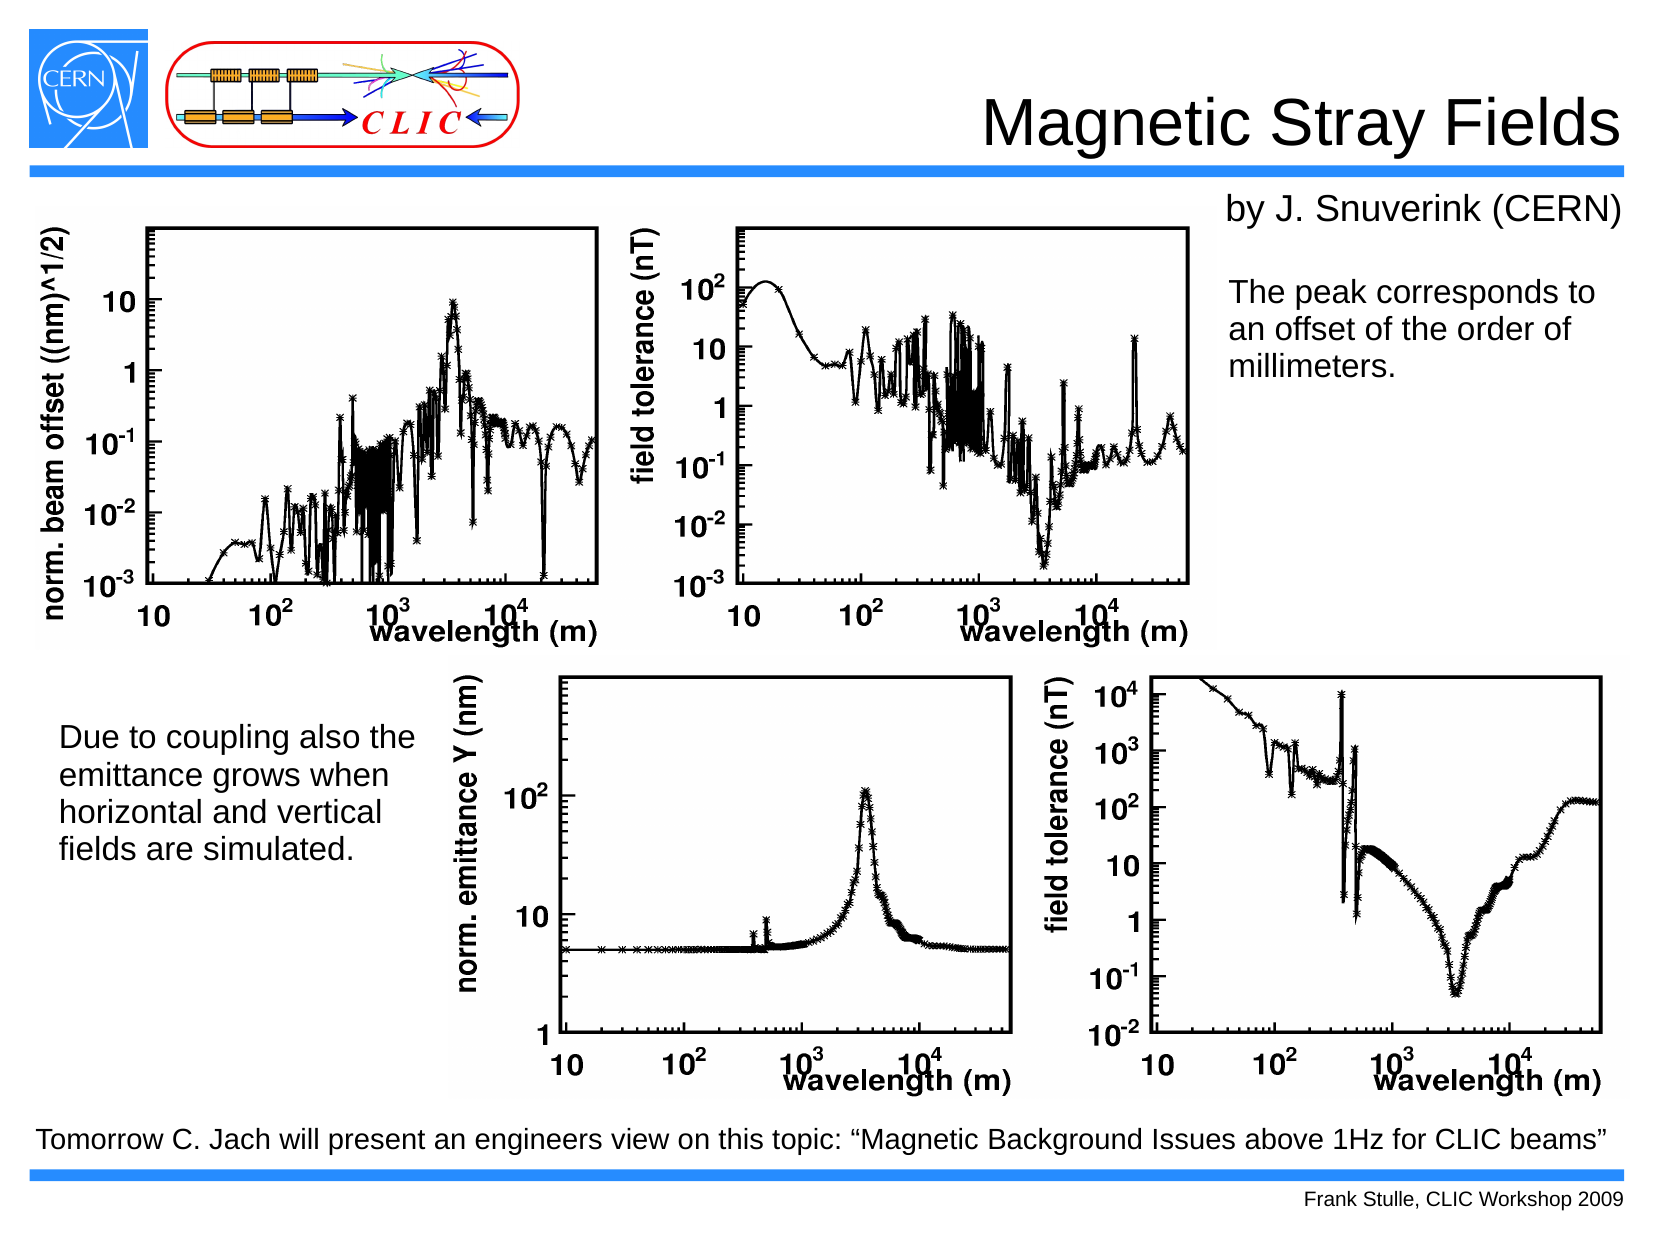

# Magnetic Stray Fields
by J. Snuverink (CERN)
The peak corresponds to
an offset of the order of
millimeters.
Due to coupling also the
emittance grows when
horizontal and vertical
fields are simulated.
Tomorrow C. Jach will present an engineers view on this topic: “Magnetic Background Issues above 1Hz for CLIC beams”